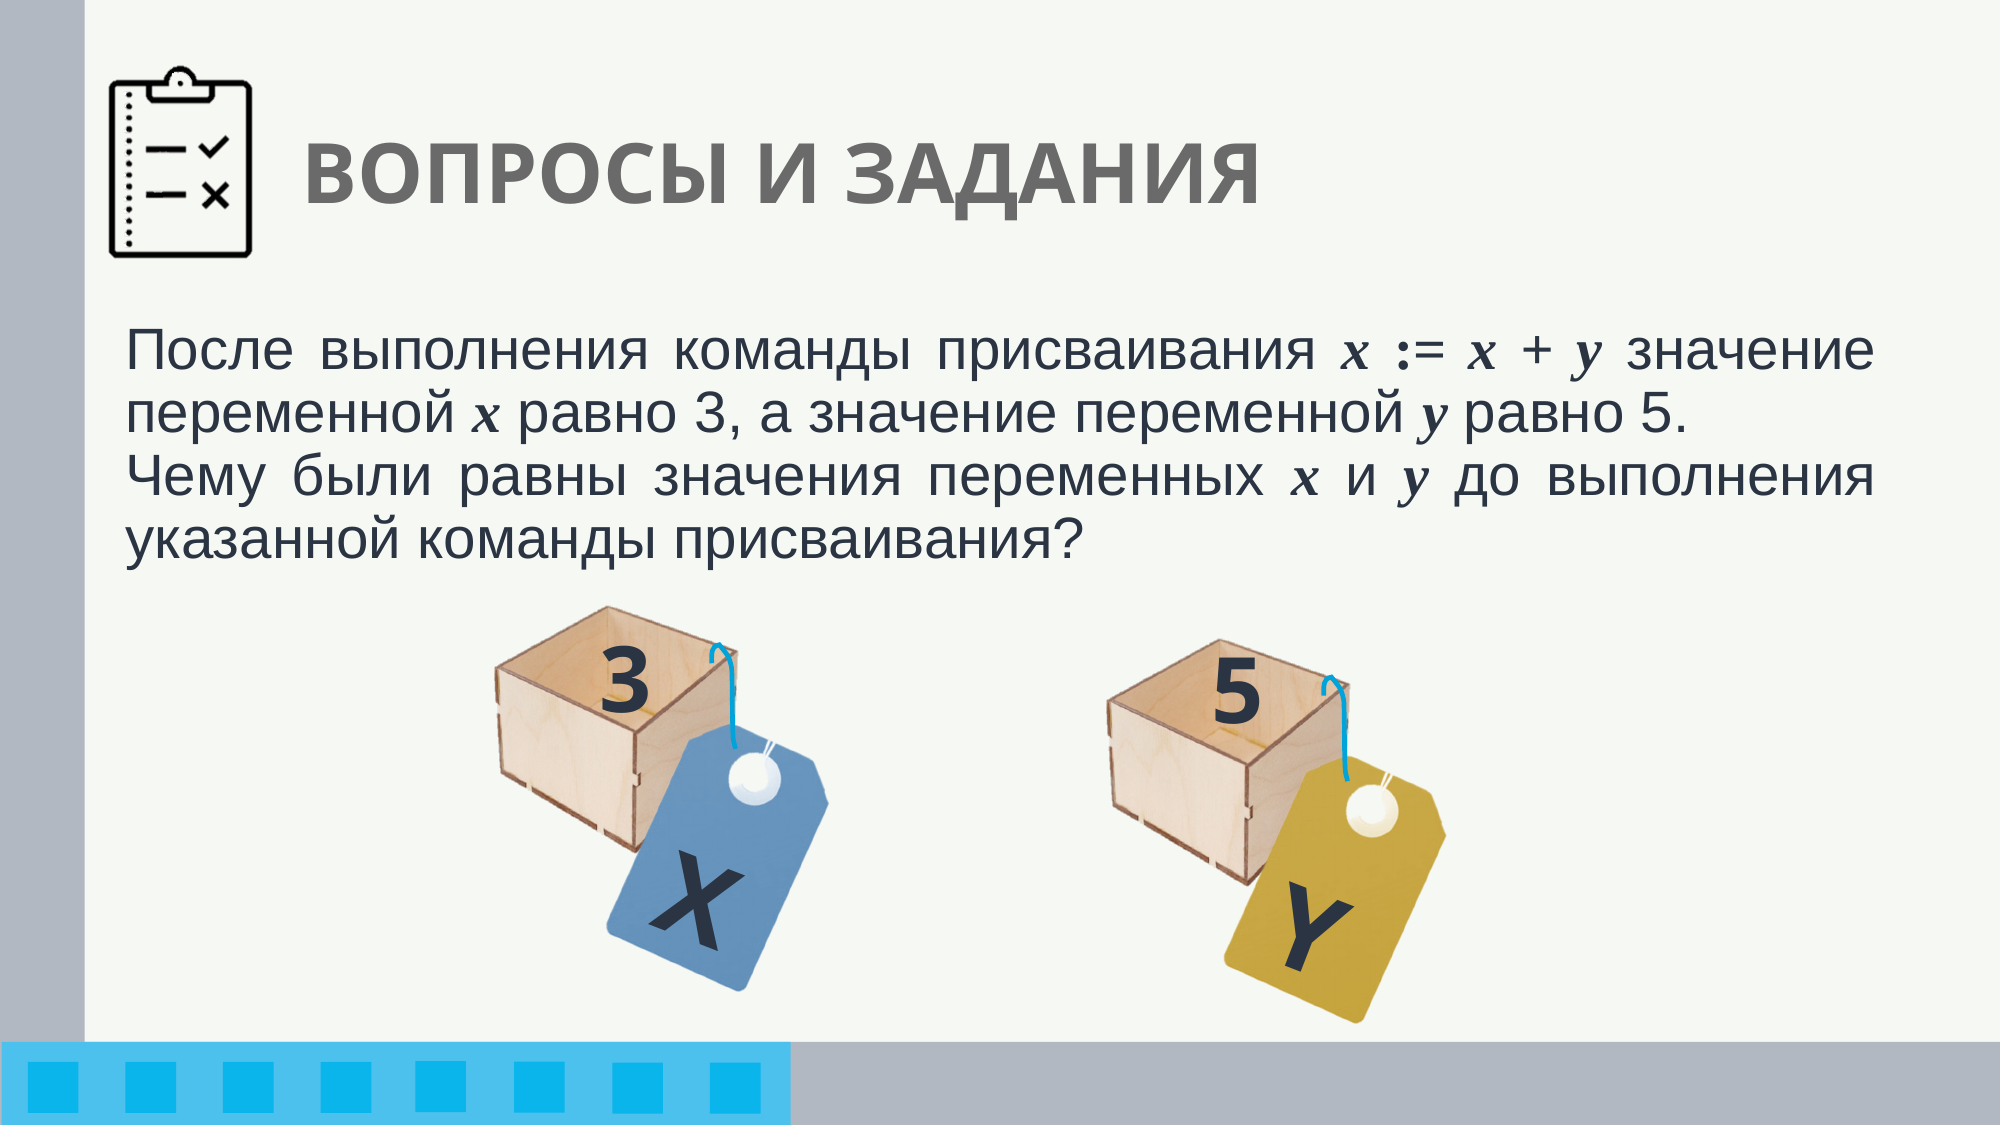

# ВОПРОСЫ И ЗАДАНИЯ
После выполнения команды присваивания x := x + y значение переменной x равно 3, а значение переменной y равно 5.
Чему были равны значения переменных x и y до выполнения указанной команды присваивания?
3
5
X
Y